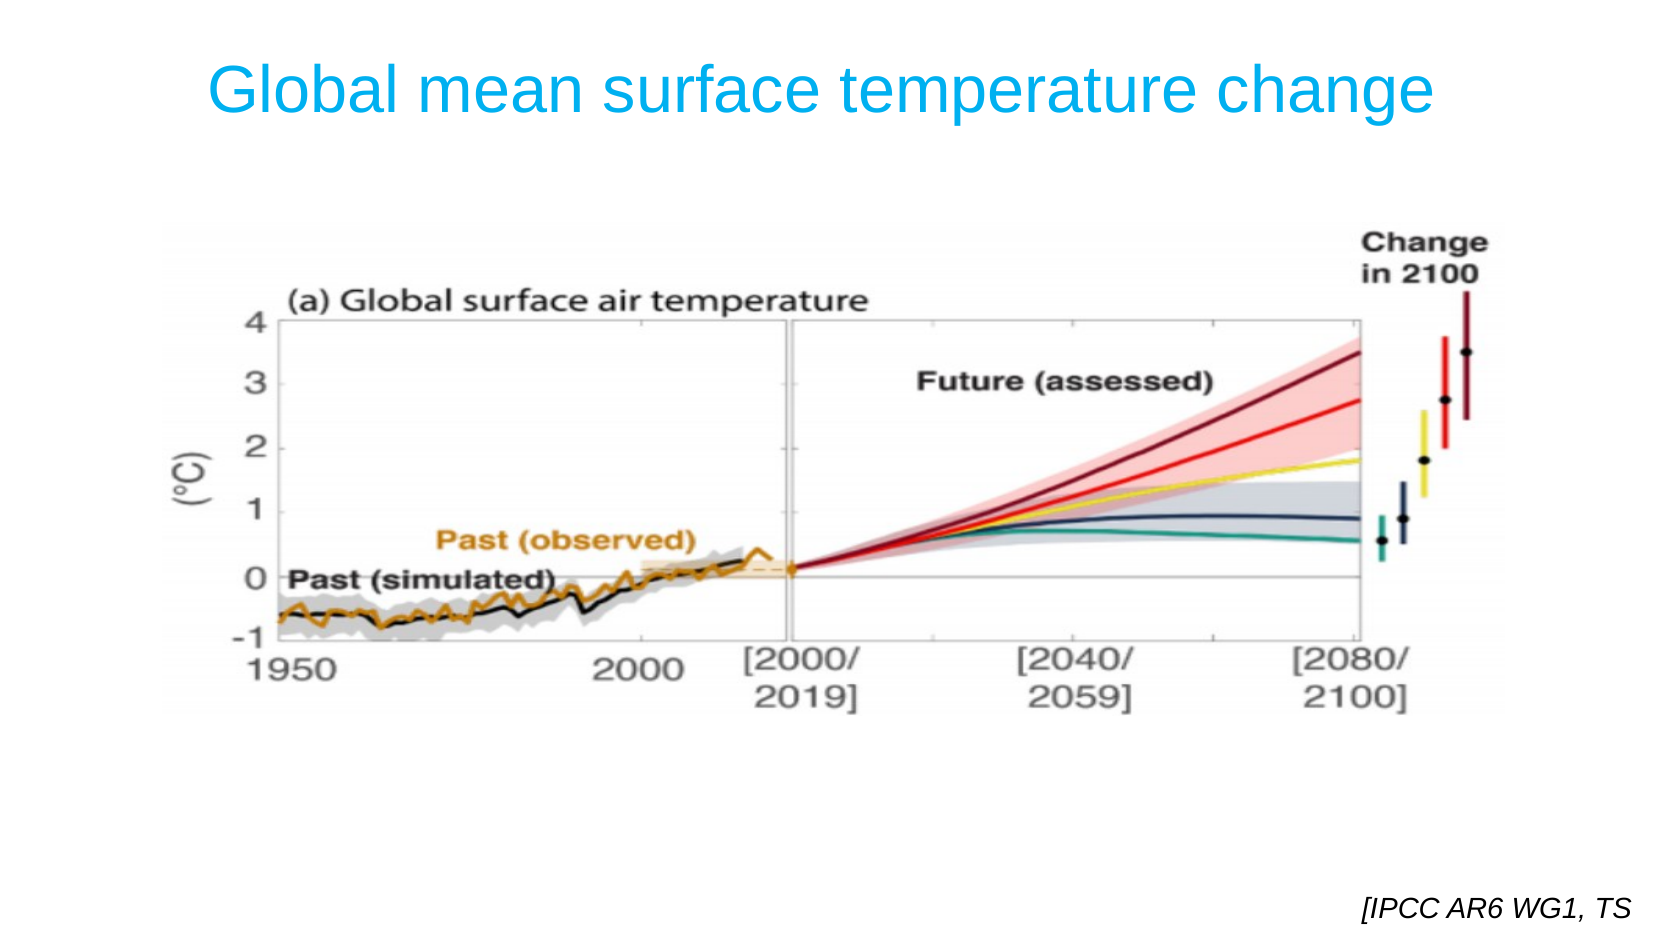

Global mean surface temperature change
[IPCC AR6 WG1, TS